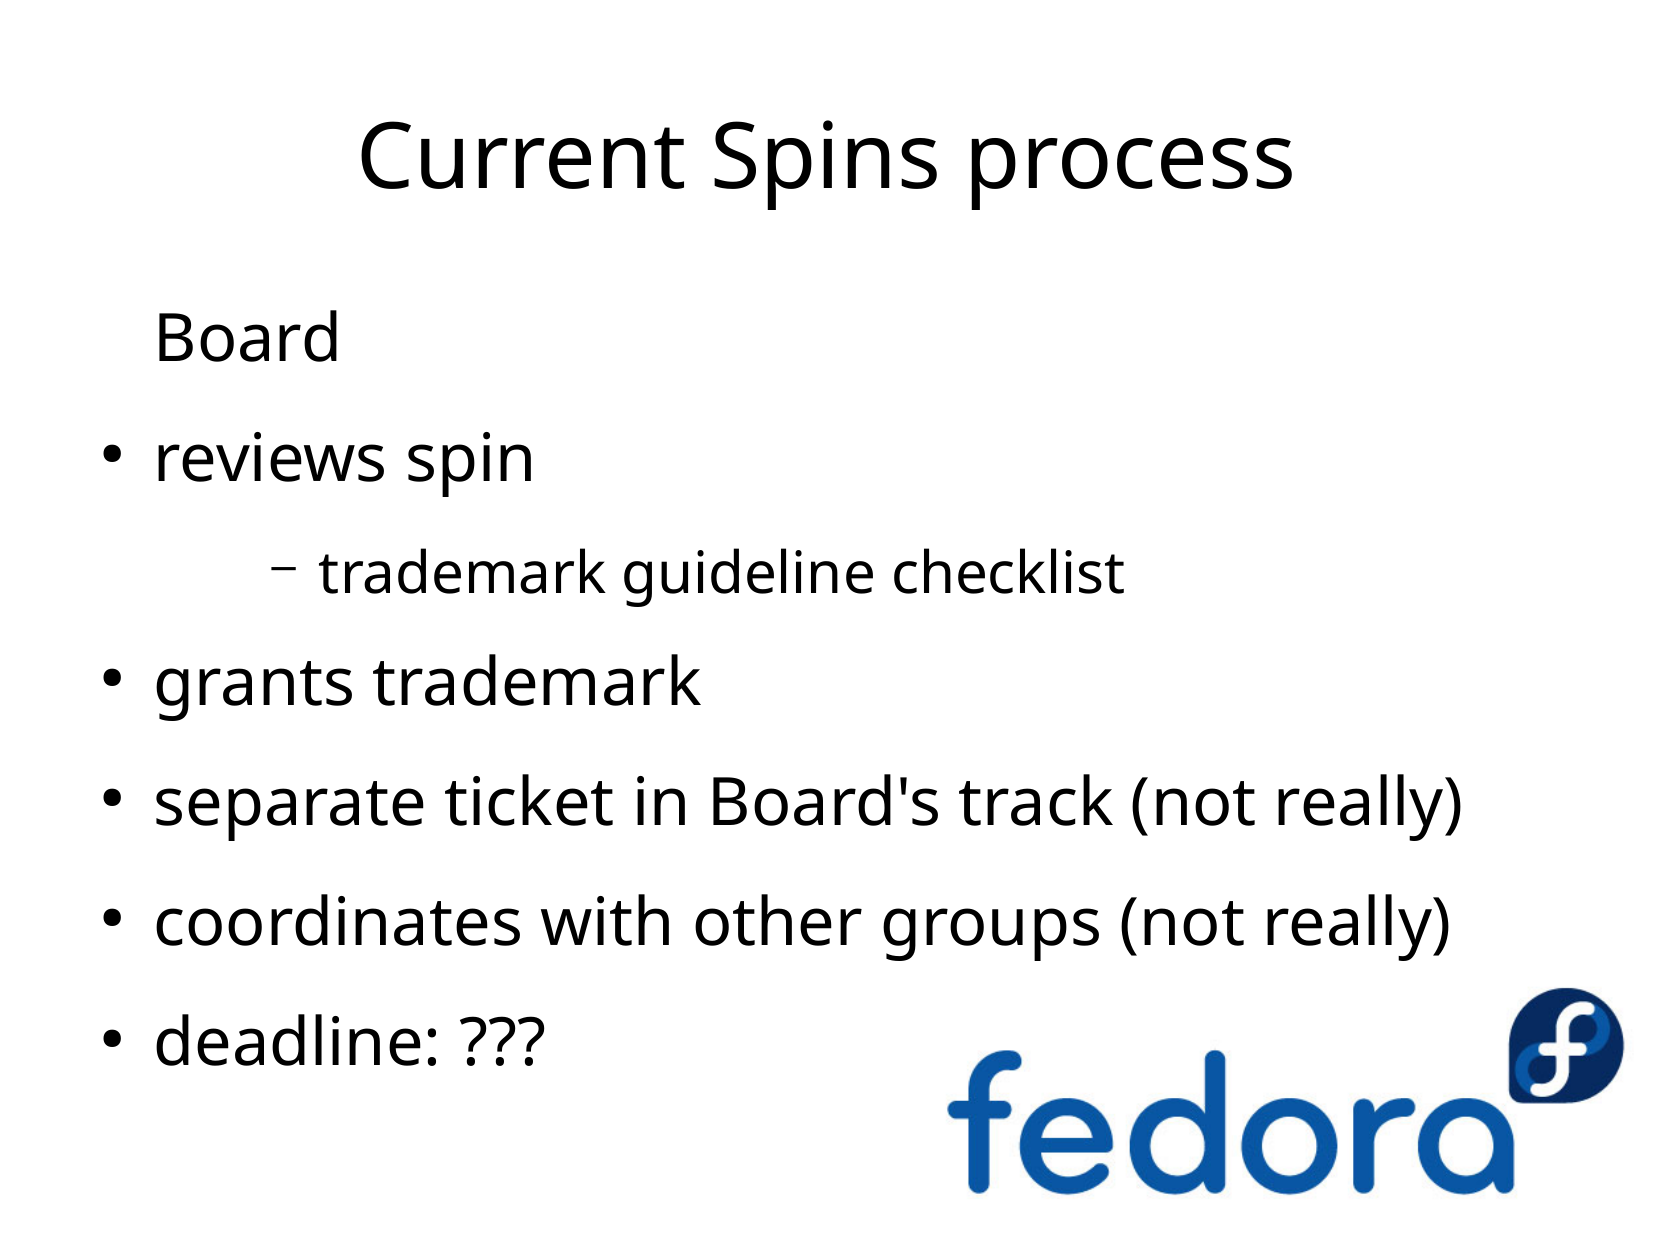

# Current Spins process
Board
reviews spin
trademark guideline checklist
grants trademark
separate ticket in Board's track (not really)
coordinates with other groups (not really)
deadline: ???